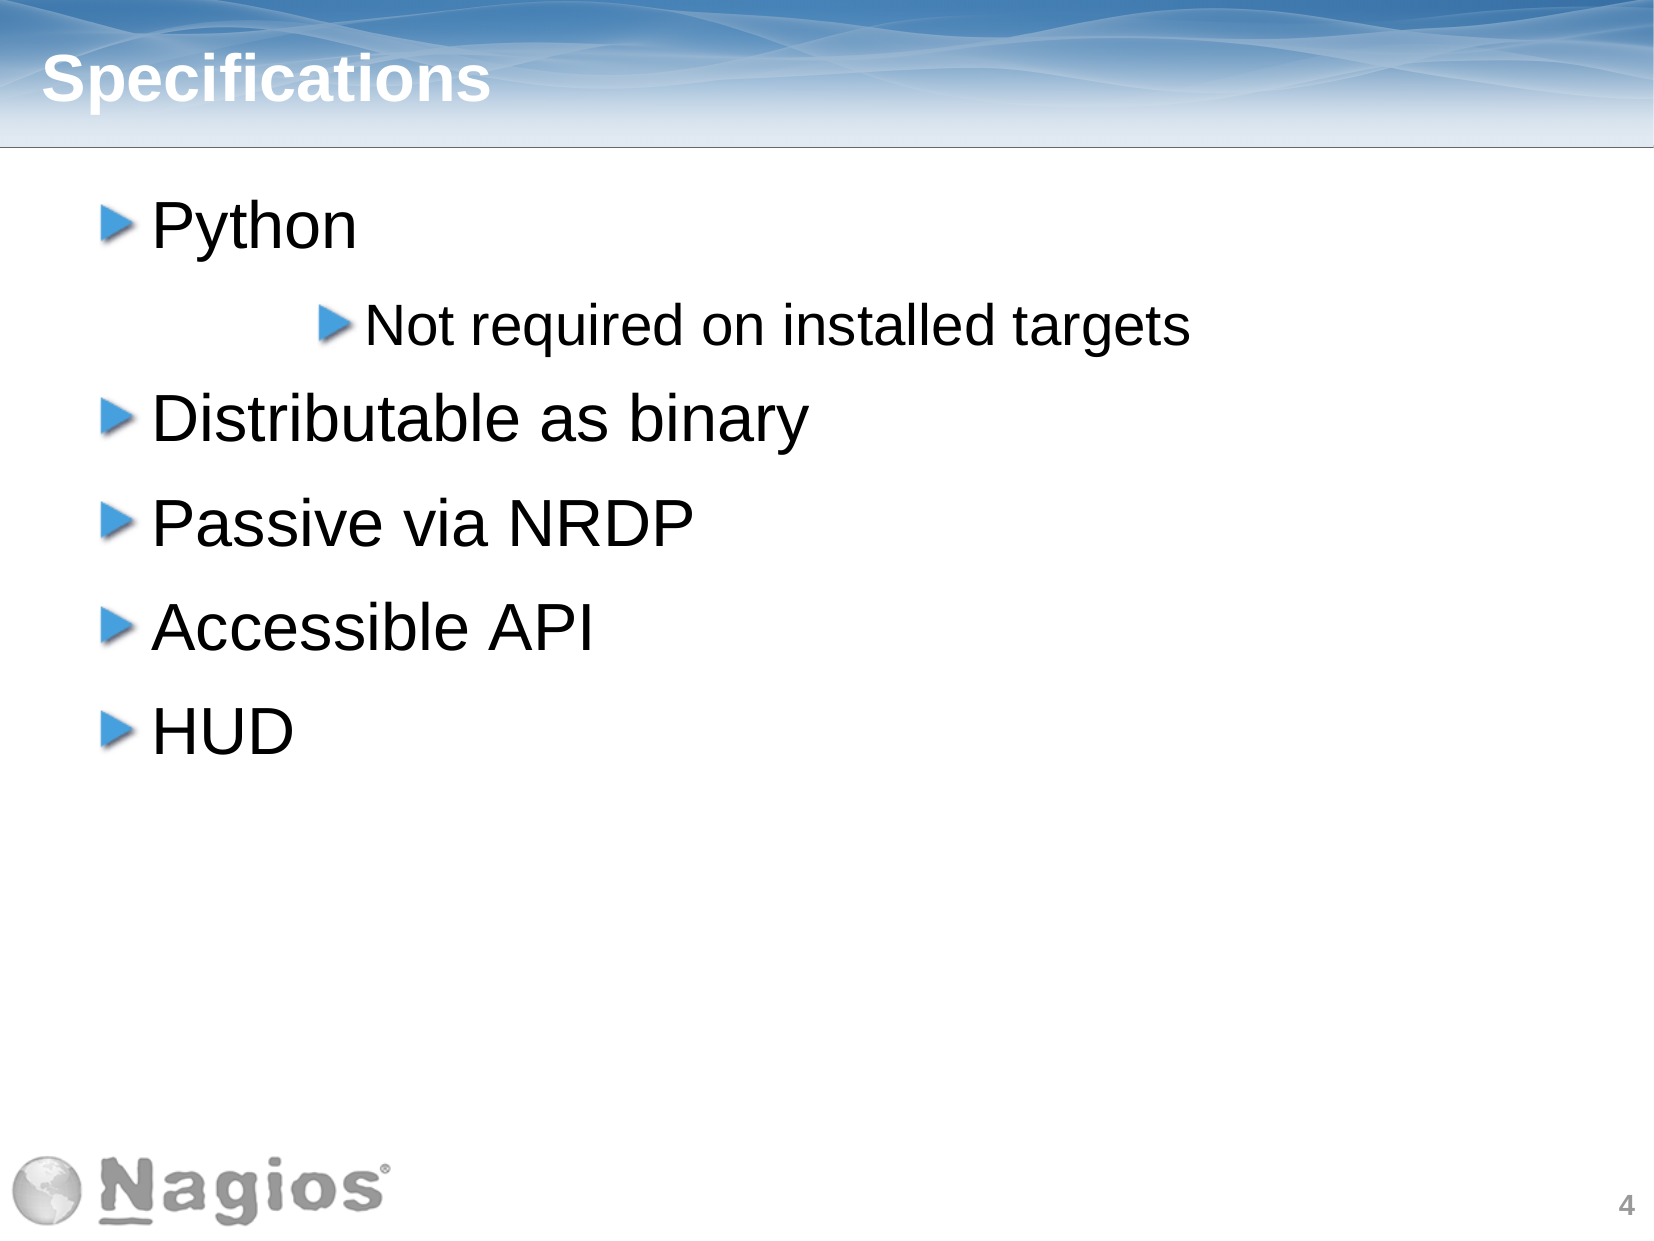

# Specifications
Python
Not required on installed targets
Distributable as binary
Passive via NRDP
Accessible API
HUD
4